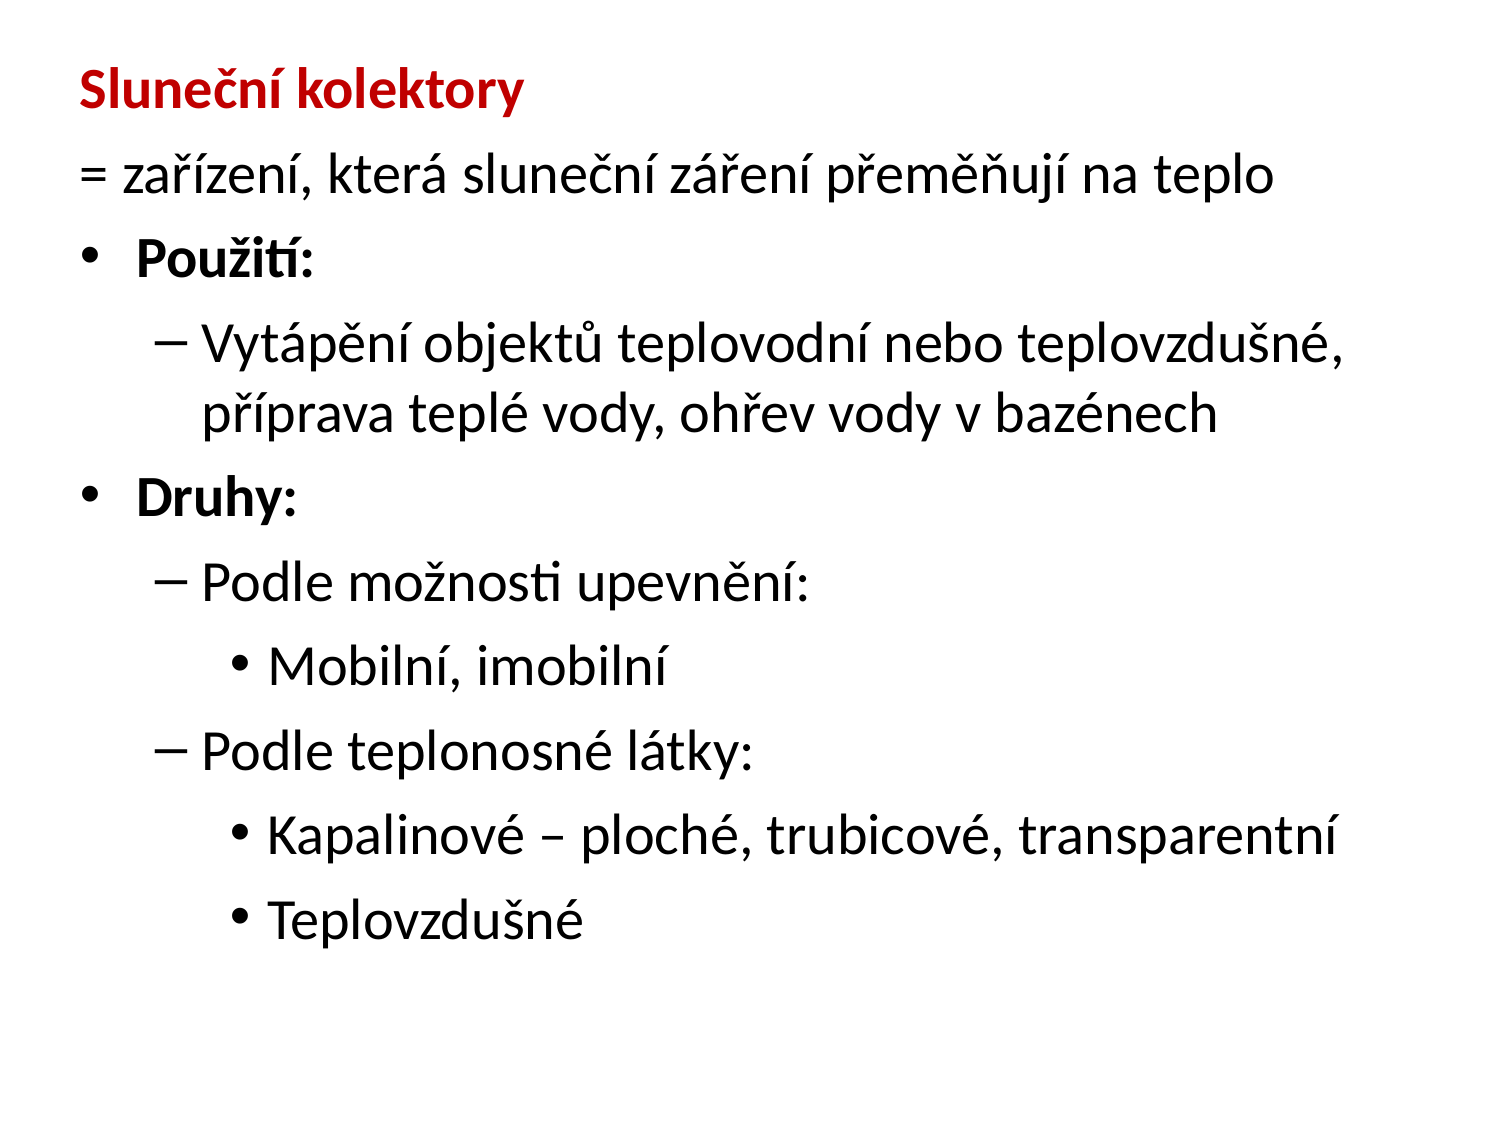

#
Sluneční kolektory
= zařízení, která sluneční záření přeměňují na teplo
Použití:
Vytápění objektů teplovodní nebo teplovzdušné, příprava teplé vody, ohřev vody v bazénech
Druhy:
Podle možnosti upevnění:
Mobilní, imobilní
Podle teplonosné látky:
Kapalinové – ploché, trubicové, transparentní
Teplovzdušné